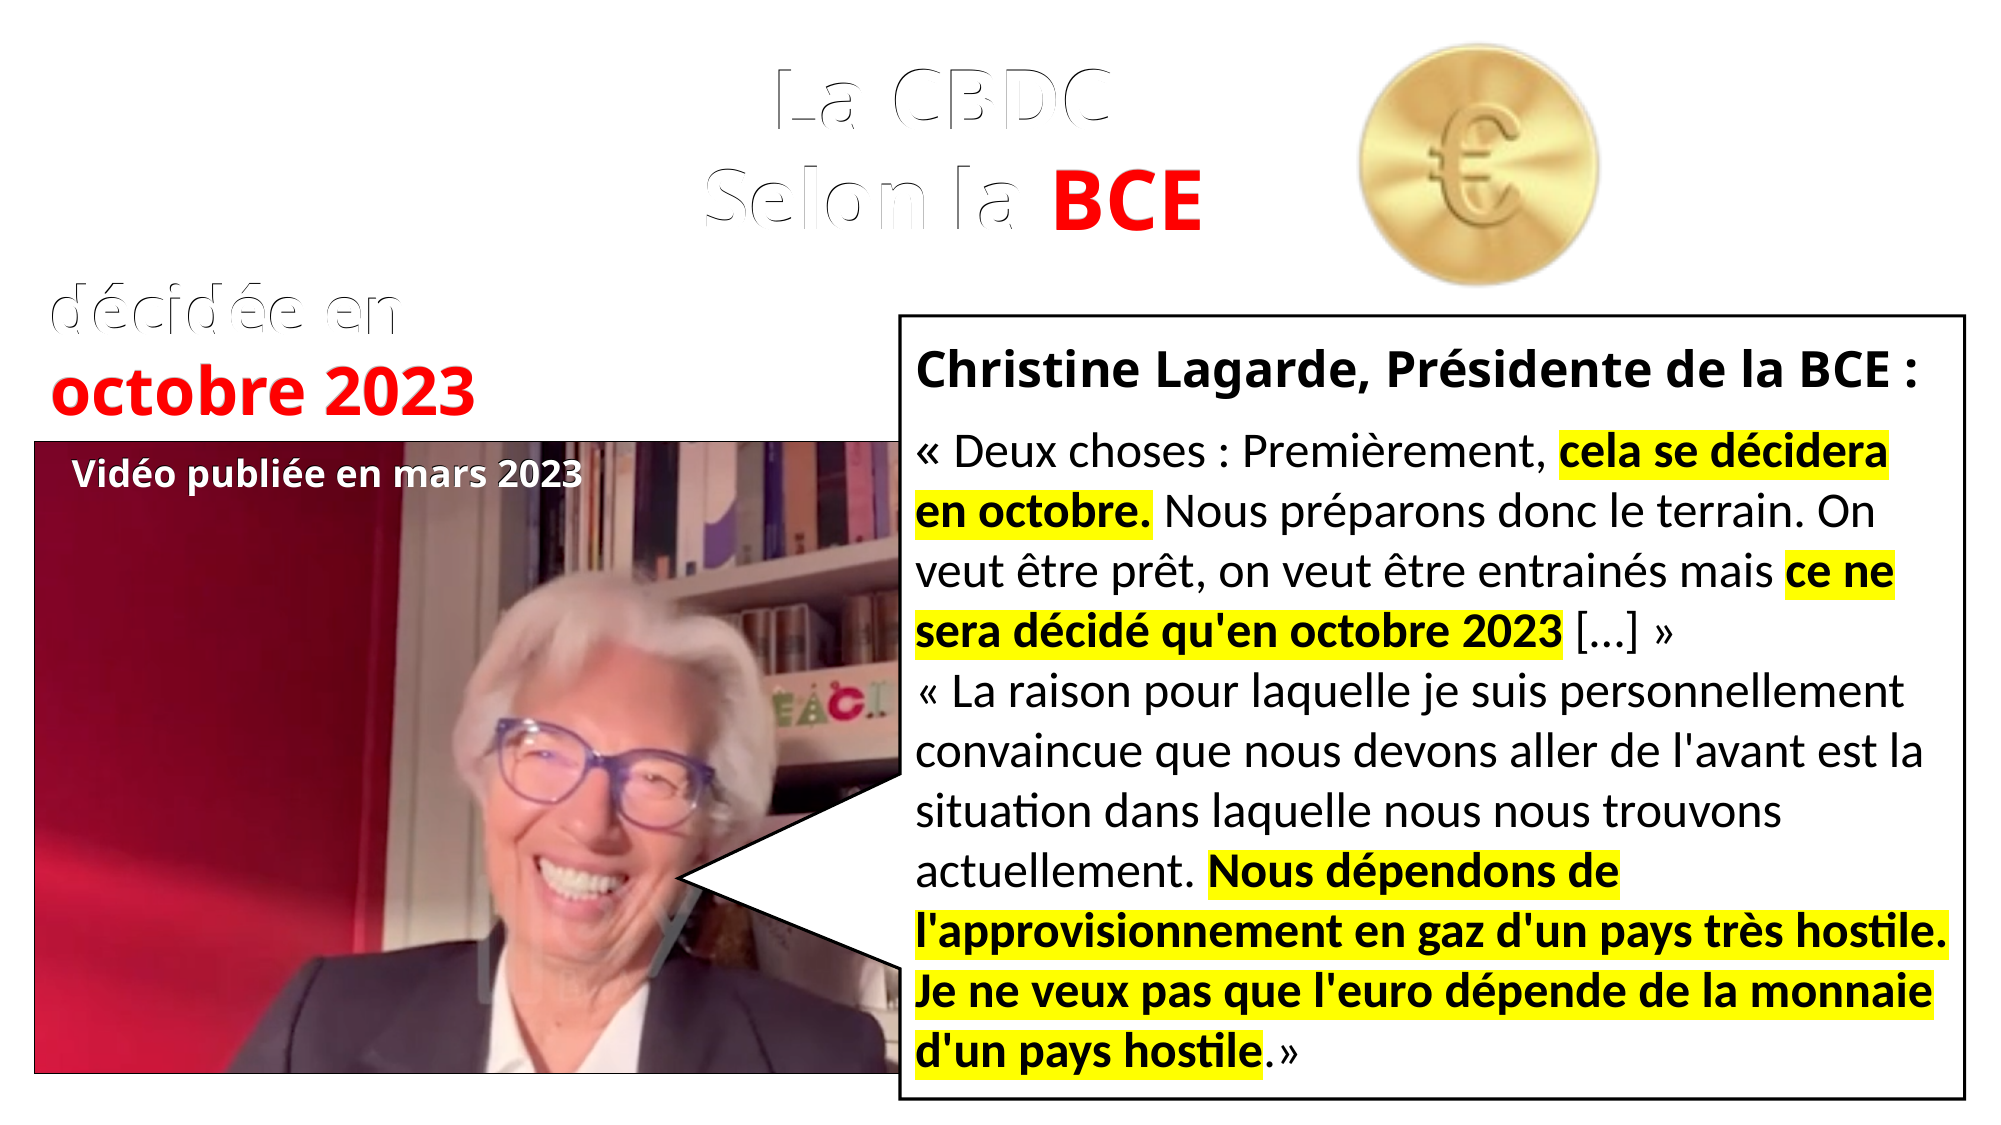

La CBDC
Selon la BCE
décidée en
octobre 2023
Christine Lagarde, Présidente de la BCE :
« Deux choses : Premièrement, cela se décidera en octobre. Nous préparons donc le terrain. On veut être prêt, on veut être entrainés mais ce ne sera décidé qu'en octobre 2023 […] »
« La raison pour laquelle je suis personnellement convaincue que nous devons aller de l'avant est la situation dans laquelle nous nous trouvons actuellement. Nous dépendons de l'approvisionnement en gaz d'un pays très hostile. Je ne veux pas que l'euro dépende de la monnaie d'un pays hostile.»
Vidéo publiée en mars 2023